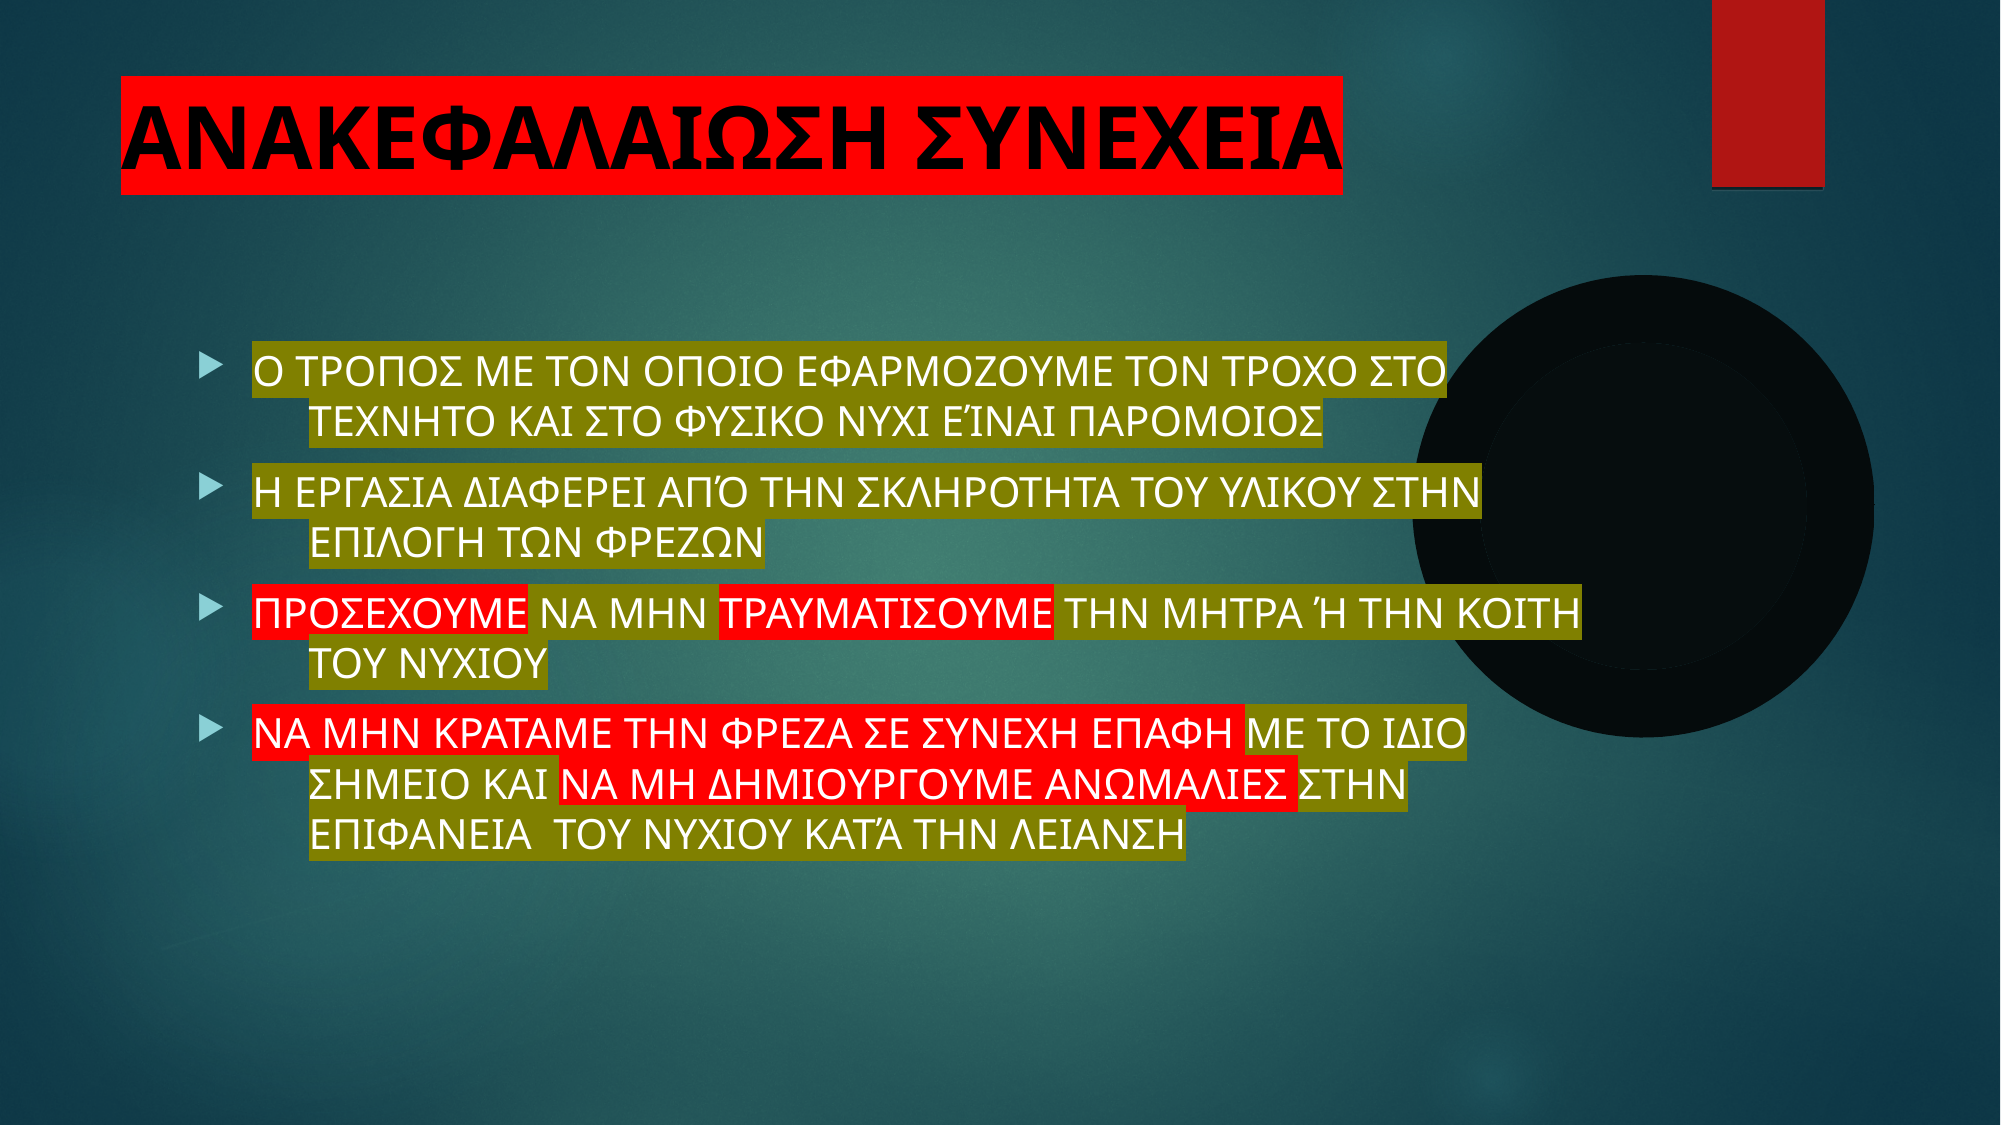

# ΑΝΑΚΕΦΑΛΑΙΩΣΗ ΣΥΝΕΧΕΙΑ
Ο ΤΡΟΠΟΣ ΜΕ ΤΟΝ ΟΠΟΙΟ ΕΦΑΡΜΟΖΟΥΜΕ ΤΟΝ ΤΡΟΧΟ ΣΤΟ ΤΕΧΝΗΤΟ ΚΑΙ ΣΤΟ ΦΥΣΙΚΟ ΝΥΧΙ ΕΊΝΑΙ ΠΑΡΟΜΟΙΟΣ
Η ΕΡΓΑΣΙΑ ΔΙΑΦΕΡΕΙ ΑΠΌ ΤΗΝ ΣΚΛΗΡΟΤΗΤΑ ΤΟΥ ΥΛΙΚΟΥ ΣΤΗΝ ΕΠΙΛΟΓΗ ΤΩΝ ΦΡΕΖΩΝ
ΠΡΟΣΕΧΟΥΜΕ ΝΑ ΜΗΝ ΤΡΑΥΜΑΤΙΣΟΥΜΕ ΤΗΝ ΜΗΤΡΑ Ή ΤΗΝ ΚΟΙΤΗ ΤΟΥ ΝΥΧΙΟΥ
ΝΑ ΜΗΝ ΚΡΑΤΑΜΕ ΤΗΝ ΦΡΕΖΑ ΣΕ ΣΥΝΕΧΗ ΕΠΑΦΗ ΜΕ ΤΟ ΙΔΙΟ ΣΗΜΕΙΟ ΚΑΙ ΝΑ ΜΗ ΔΗΜΙΟΥΡΓΟΥΜΕ ΑΝΩΜΑΛΙΕΣ ΣΤΗΝ ΕΠΙΦΑΝΕΙΑ ΤΟΥ ΝΥΧΙΟΥ ΚΑΤΆ ΤΗΝ ΛΕΙΑΝΣΗ